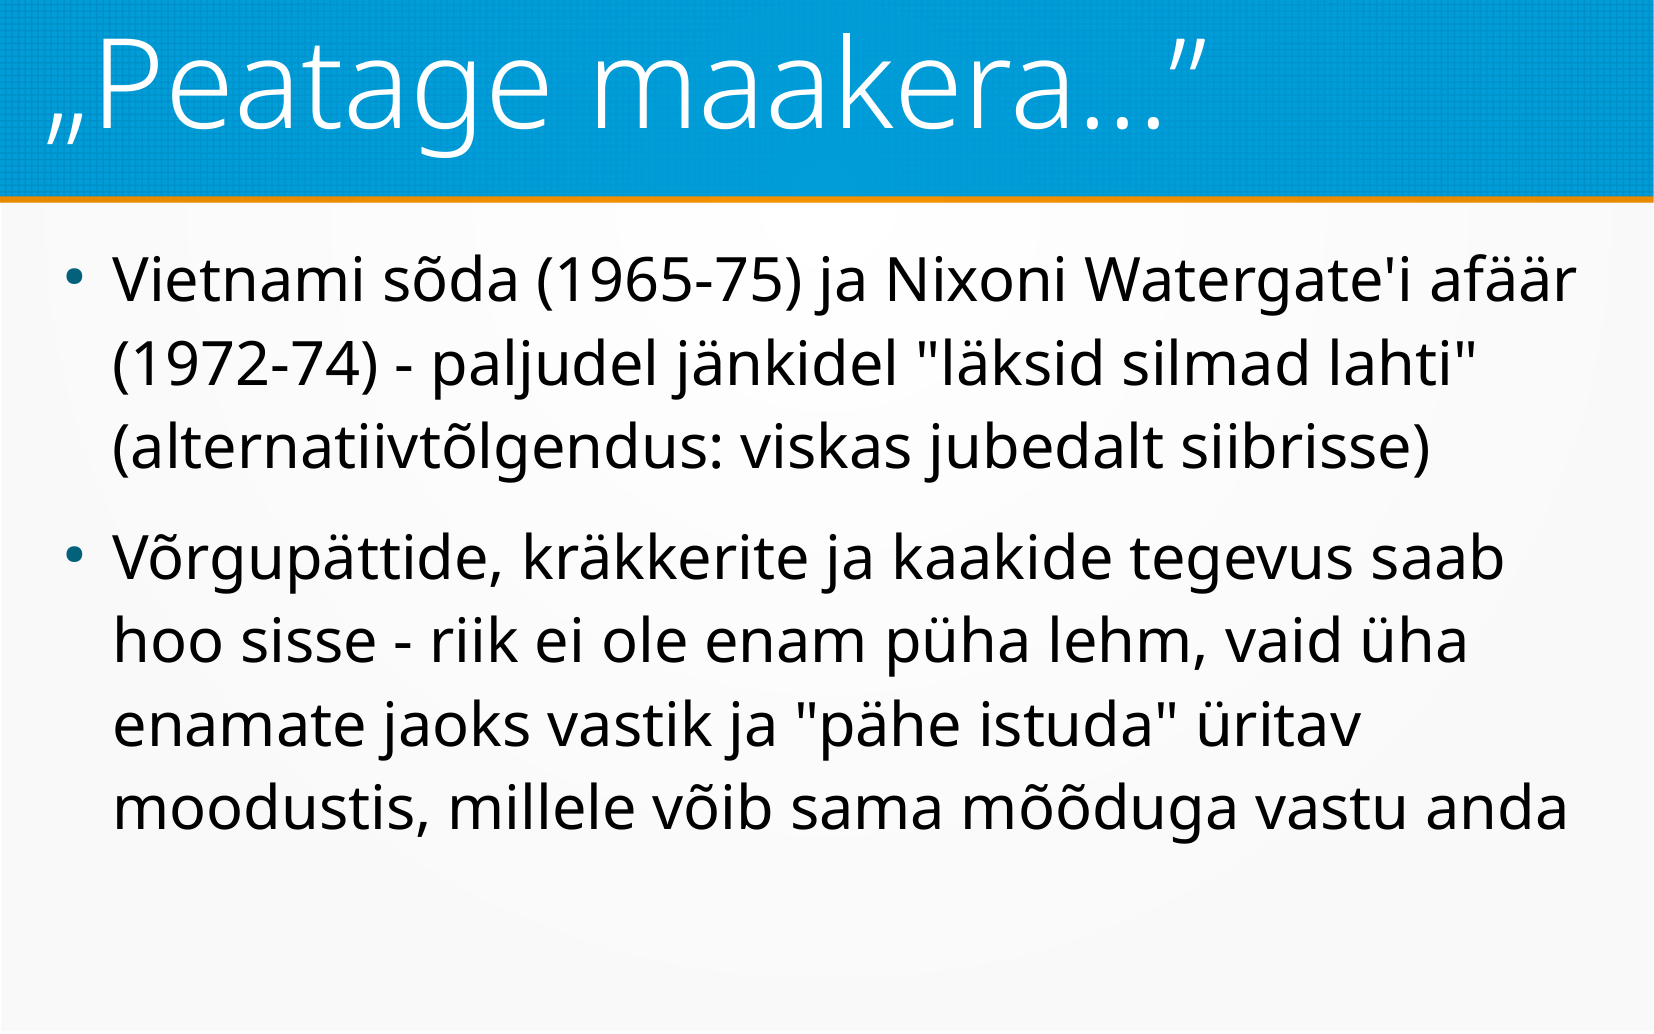

# „Peatage maakera...”
Vietnami sõda (1965-75) ja Nixoni Watergate'i afäär (1972-74) - paljudel jänkidel "läksid silmad lahti" (alternatiivtõlgendus: viskas jubedalt siibrisse)
Võrgupättide, kräkkerite ja kaakide tegevus saab hoo sisse - riik ei ole enam püha lehm, vaid üha enamate jaoks vastik ja "pähe istuda" üritav moodustis, millele võib sama mõõduga vastu anda